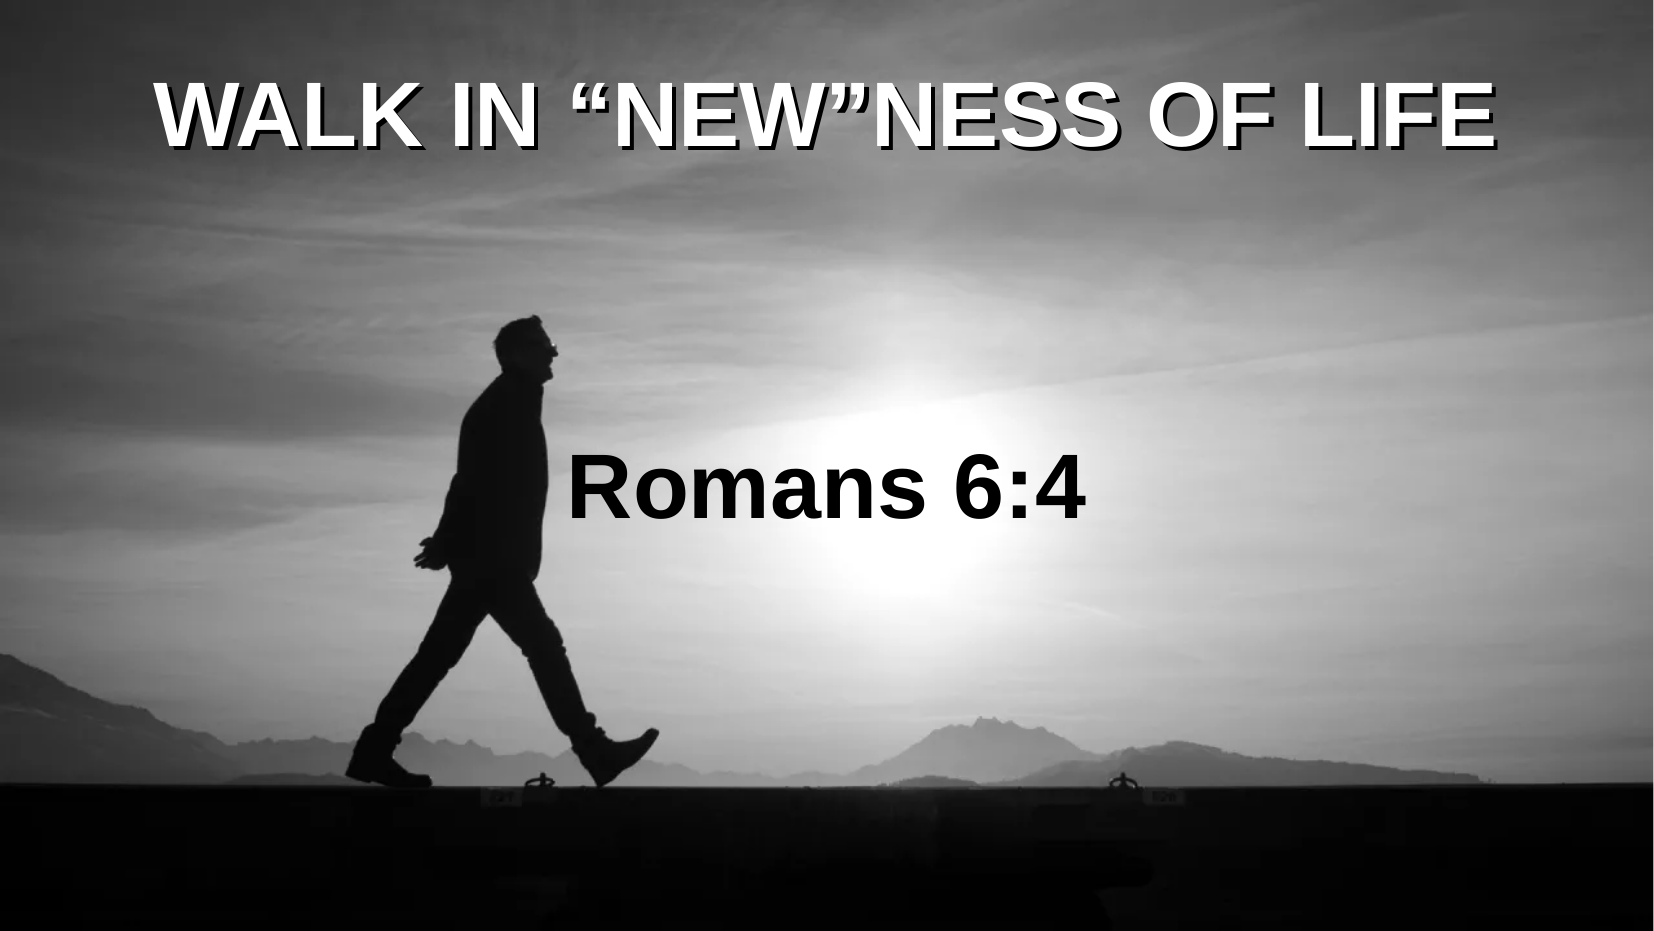

# WALK IN “NEW”NESS OF LIFE
Romans 6:4